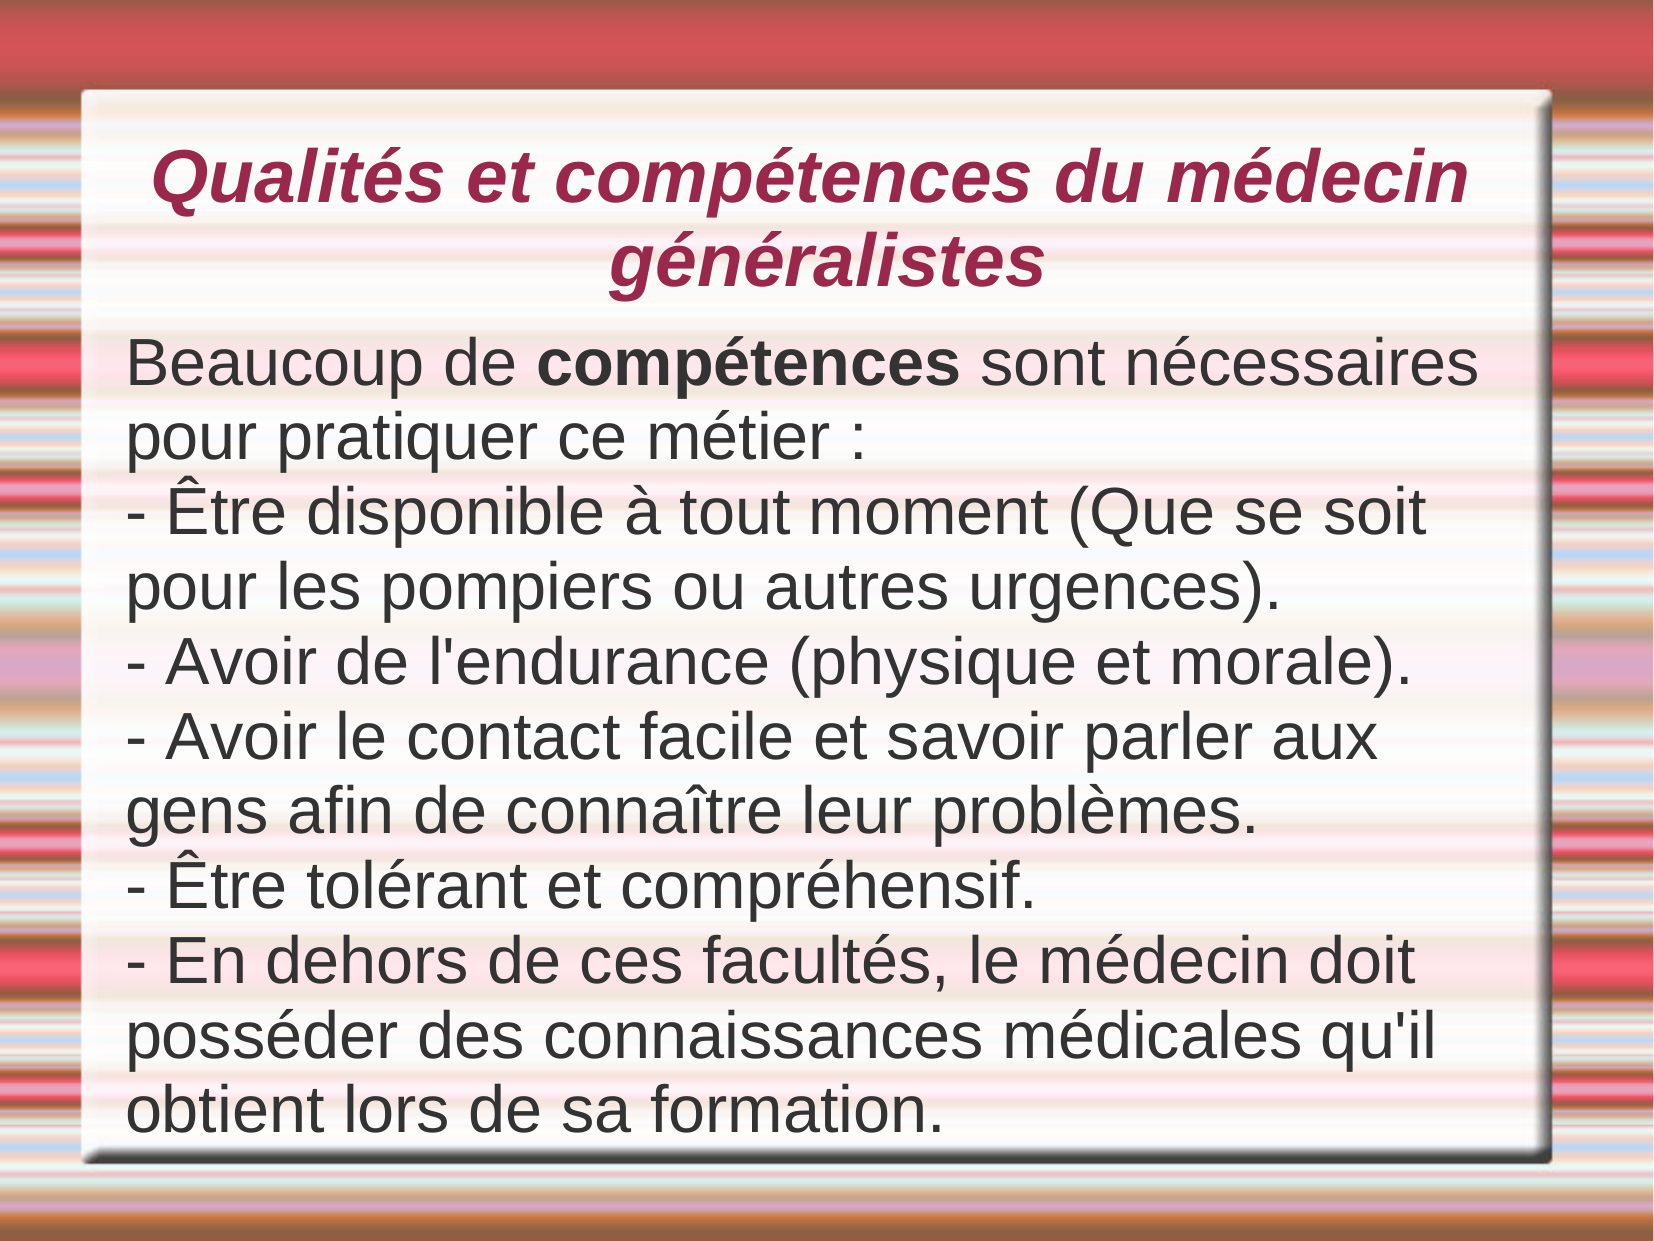

# Qualités et compétences du médecin généralistes
Beaucoup de compétences sont nécessaires pour pratiquer ce métier :
- Être disponible à tout moment (Que se soit pour les pompiers ou autres urgences).
- Avoir de l'endurance (physique et morale).
- Avoir le contact facile et savoir parler aux gens afin de connaître leur problèmes.
- Être tolérant et compréhensif.
- En dehors de ces facultés, le médecin doit posséder des connaissances médicales qu'il obtient lors de sa formation.